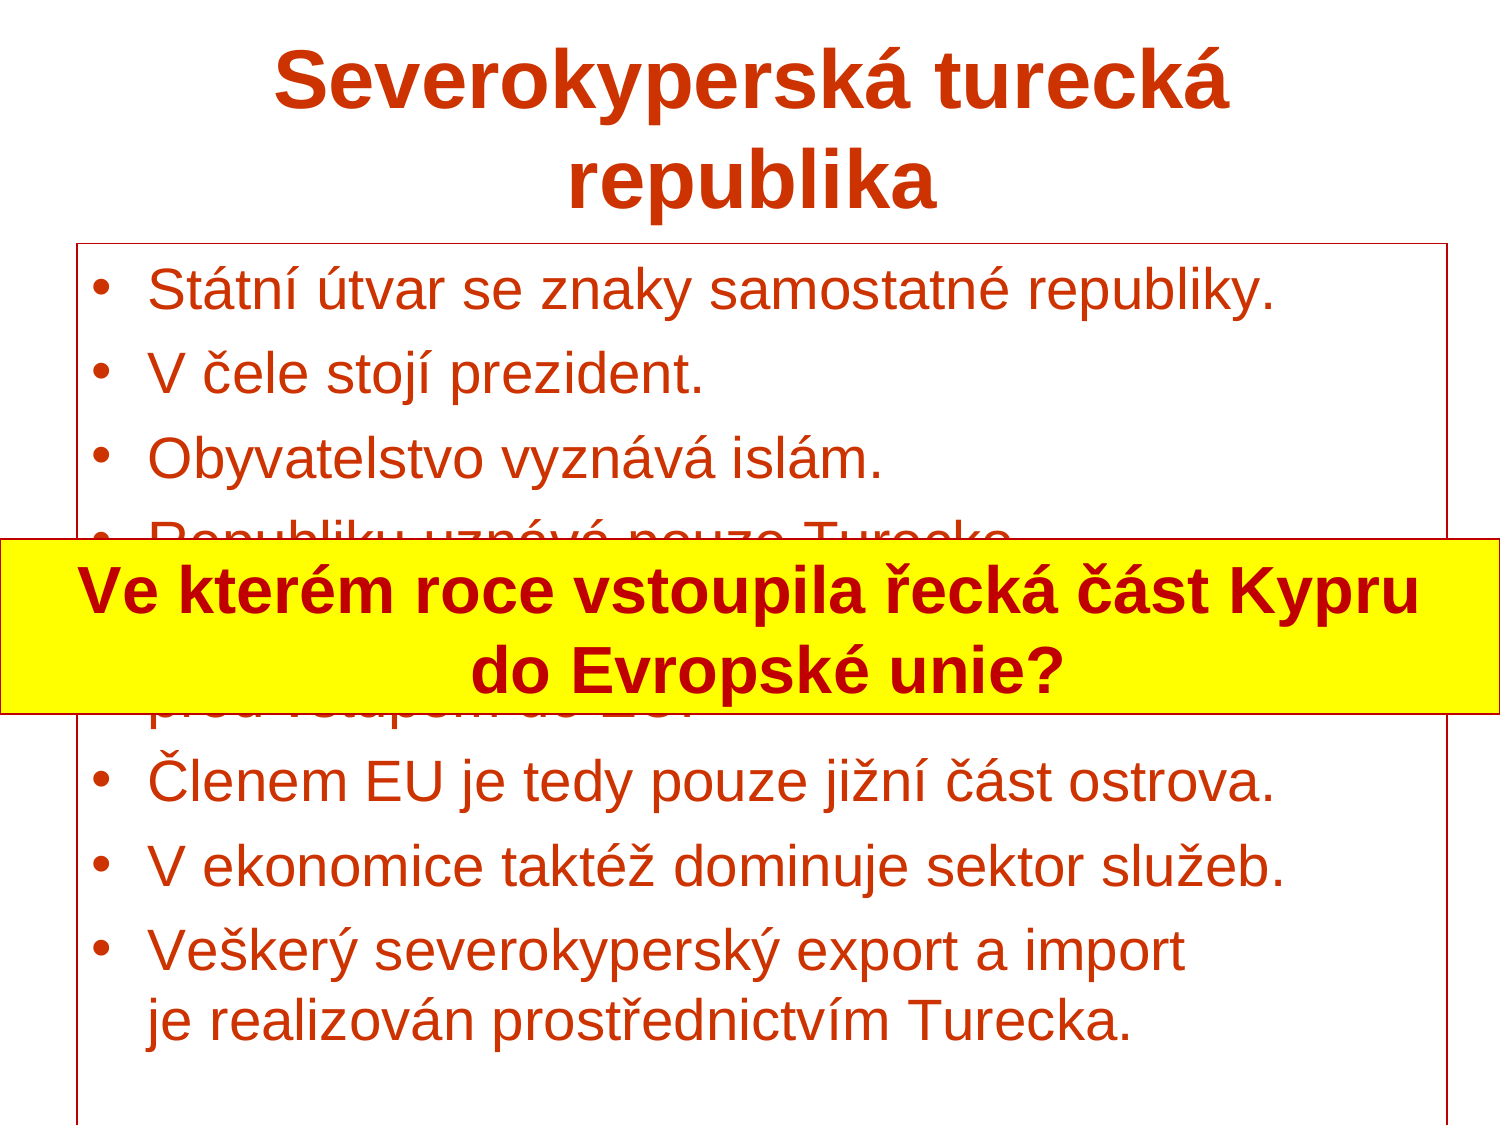

# Severokyperská turecká republika
Státní útvar se znaky samostatné republiky.
V čele stojí prezident.
Obyvatelstvo vyznává islám.
Republiku uznává pouze Turecko.
Řecká část zamítla sjednocený Kypr v referendu před vstupem do EU.
Členem EU je tedy pouze jižní část ostrova.
V ekonomice taktéž dominuje sektor služeb.
Veškerý severokyperský export a import
je realizován prostřednictvím Turecka.
Ve kterém roce vstoupila řecká část Kypru
 do Evropské unie?